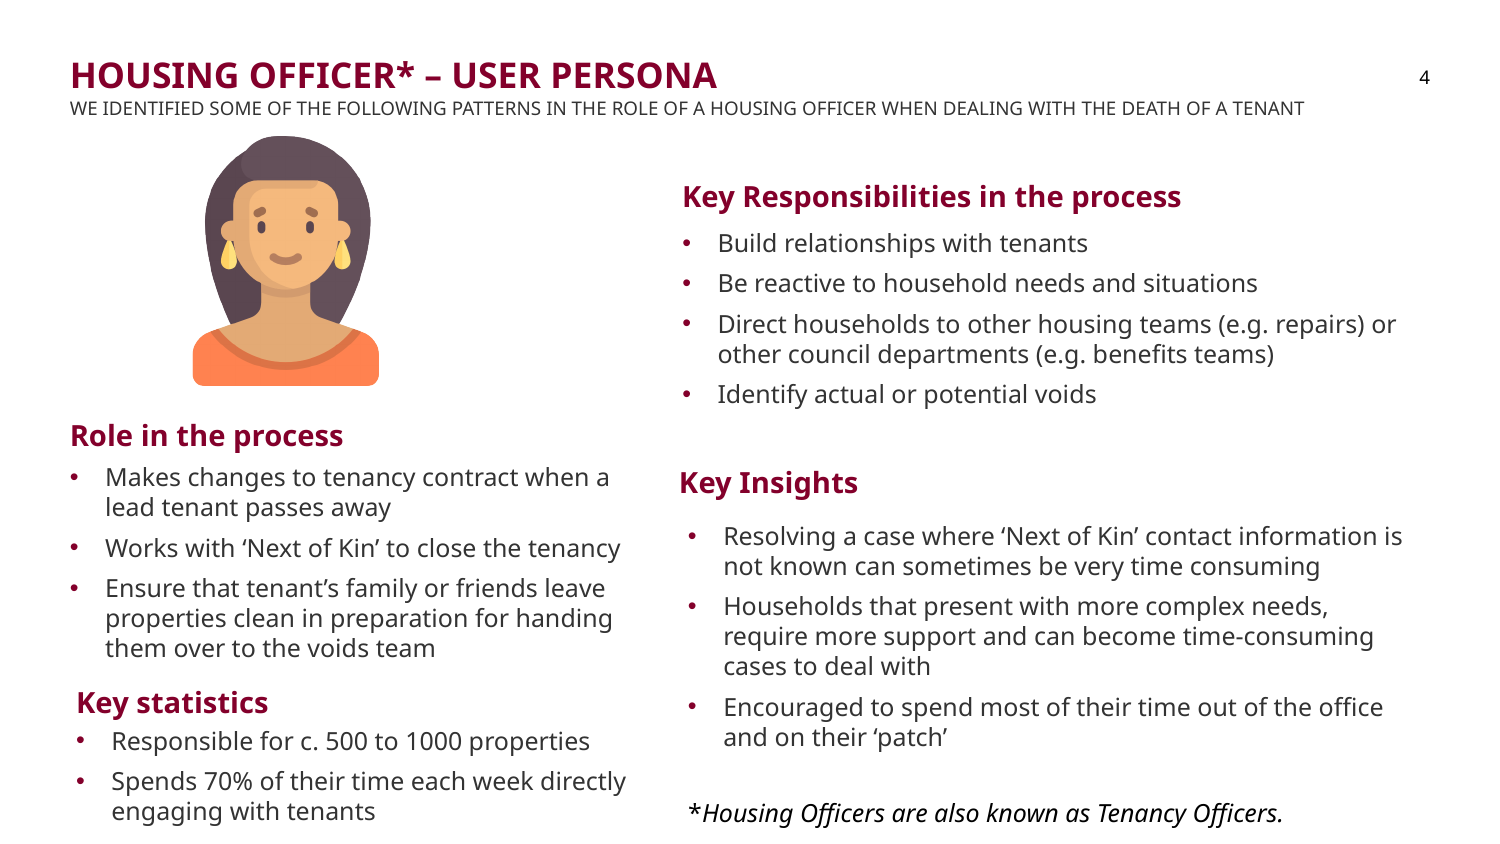

# HOUSING OFFICER* – USER PERSONA
WE IDENTIFIED SOME OF THE FOLLOWING PATTERNS IN THE ROLE OF A HOUSING OFFICER WHEN DEALING WITH THE DEATH OF A TENANT
Key Responsibilities in the process
Build relationships with tenants
Be reactive to household needs and situations
Direct households to other housing teams (e.g. repairs) or other council departments (e.g. benefits teams)
Identify actual or potential voids
Role in the process
Makes changes to tenancy contract when a lead tenant passes away
Works with ‘Next of Kin’ to close the tenancy
Ensure that tenant’s family or friends leave properties clean in preparation for handing them over to the voids team
Key Insights
Resolving a case where ‘Next of Kin’ contact information is not known can sometimes be very time consuming
Households that present with more complex needs, require more support and can become time-consuming cases to deal with
Encouraged to spend most of their time out of the office and on their ‘patch’
Key statistics
Responsible for c. 500 to 1000 properties
Spends 70% of their time each week directly engaging with tenants
*Housing Officers are also known as Tenancy Officers.